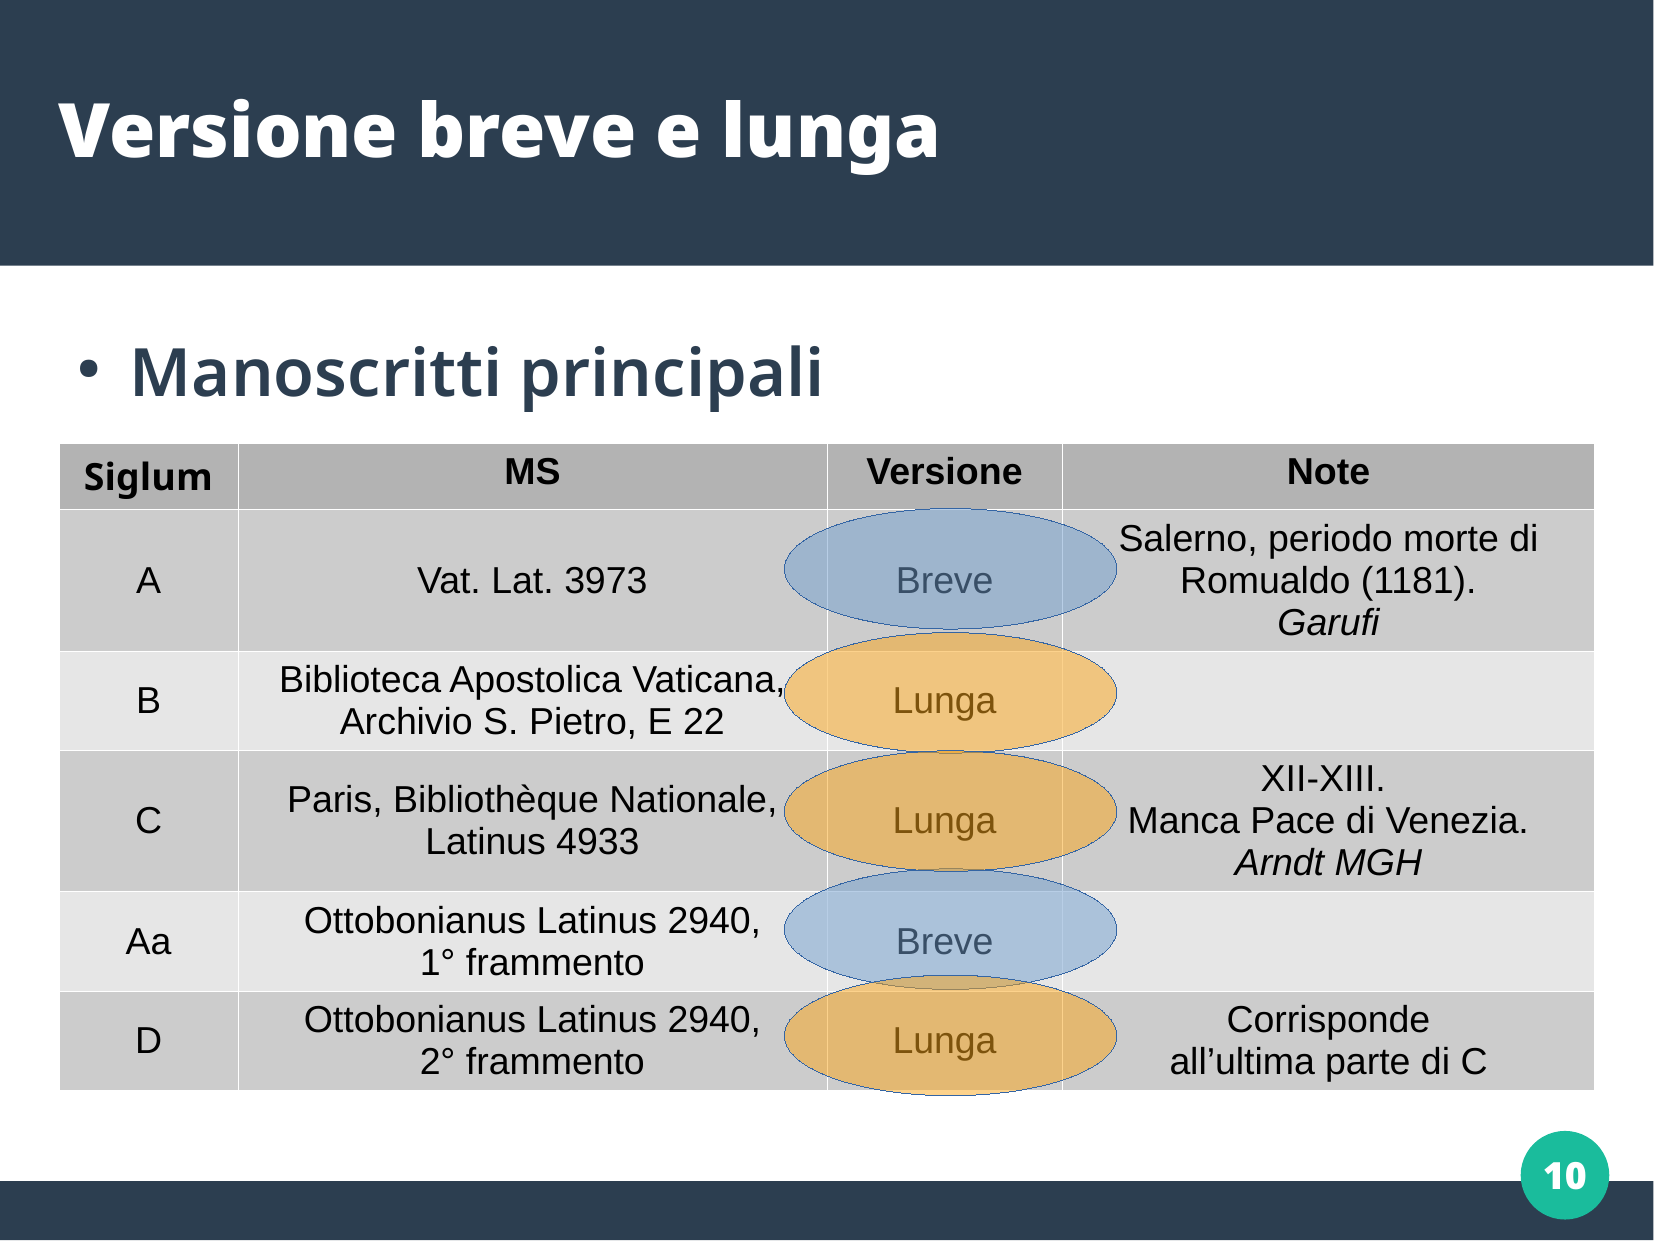

# Versione breve e lunga
Manoscritti principali
| Siglum | MS | Versione | Note |
| --- | --- | --- | --- |
| A | Vat. Lat. 3973 | Breve | Salerno, periodo morte di Romualdo (1181). Garufi |
| B | Biblioteca Apostolica Vaticana, Archivio S. Pietro, E 22 | Lunga | |
| C | Paris, Bibliothèque Nationale, Latinus 4933 | Lunga | XII-XIII. Manca Pace di Venezia. Arndt MGH |
| Aa | Ottobonianus Latinus 2940, 1° frammento | Breve | |
| D | Ottobonianus Latinus 2940, 2° frammento | Lunga | Corrisponde all’ultima parte di C |
10